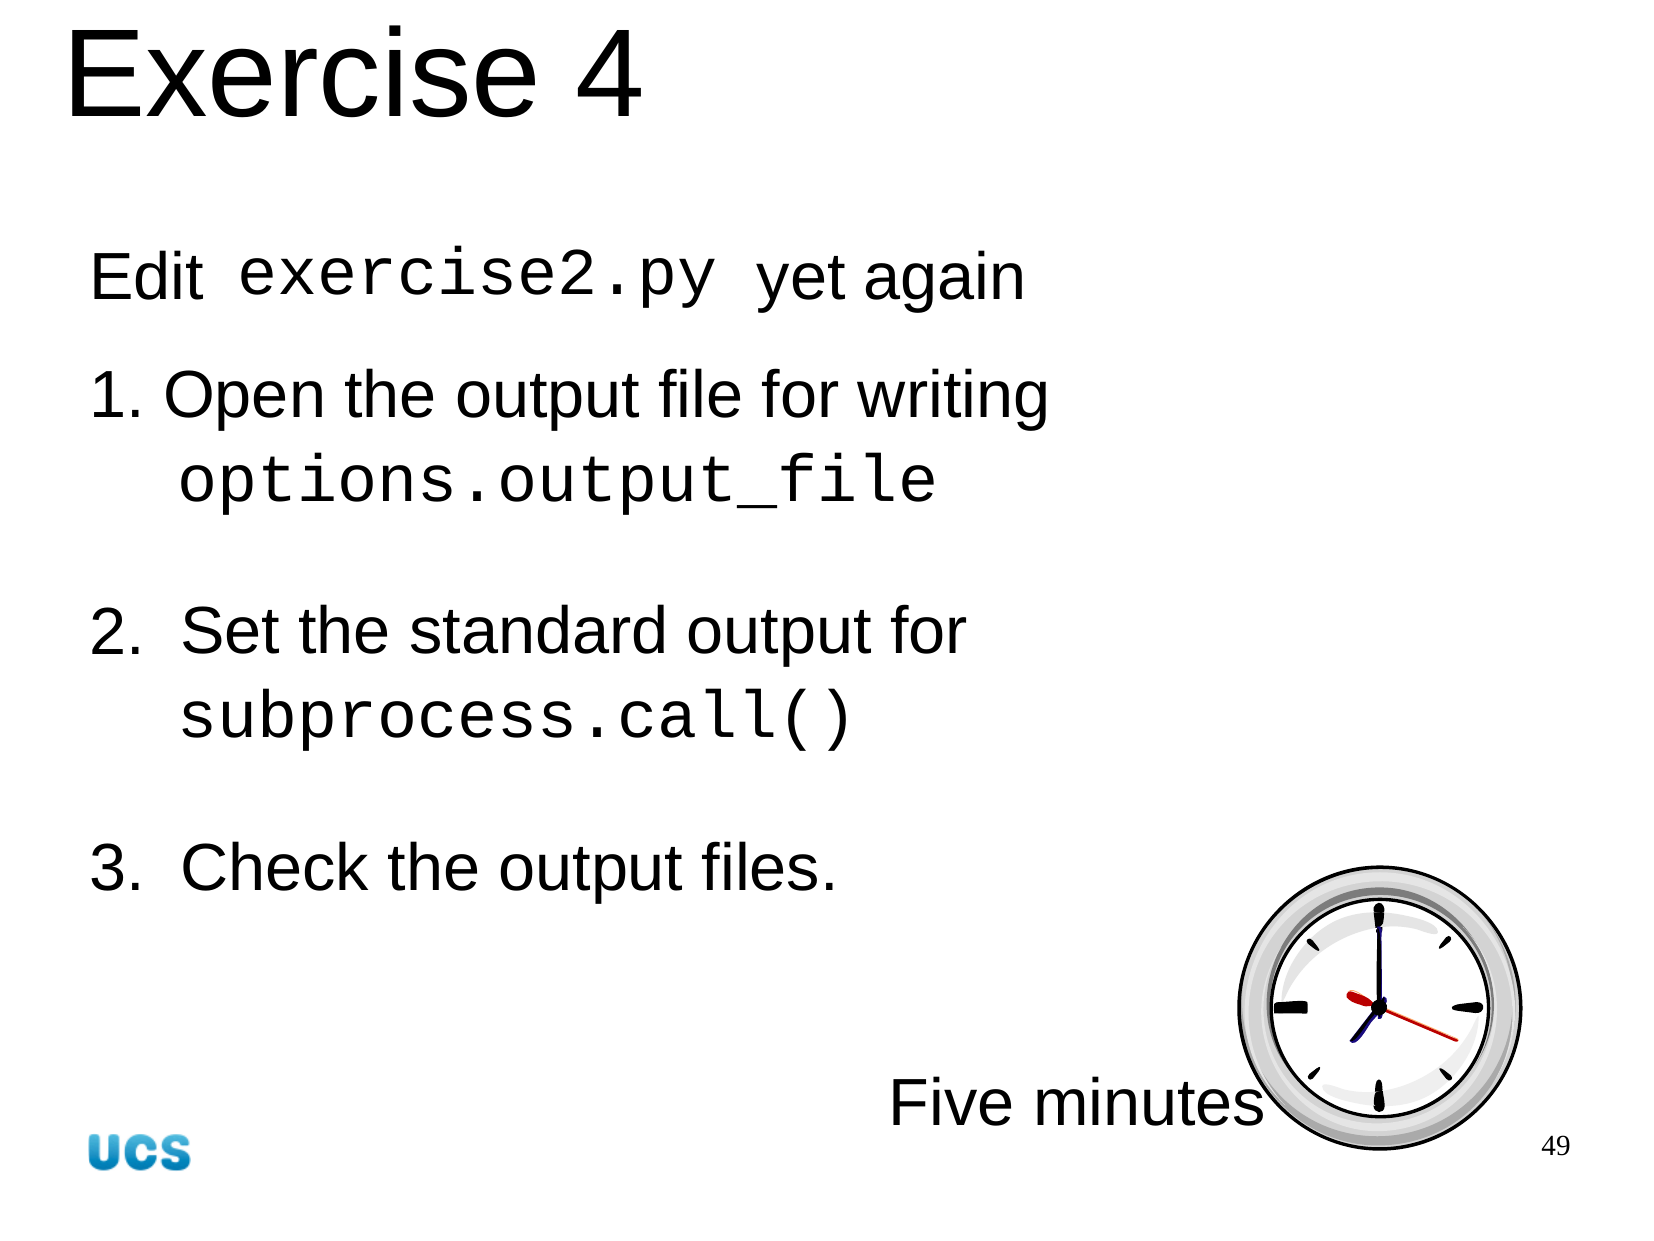

Exercise 4
Edit
exercise2.py
yet again
1.	Open the output file for writing
options.output_file
Set the standard output for
2.
subprocess.call()
Check the output files.
3.
Five minutes
49